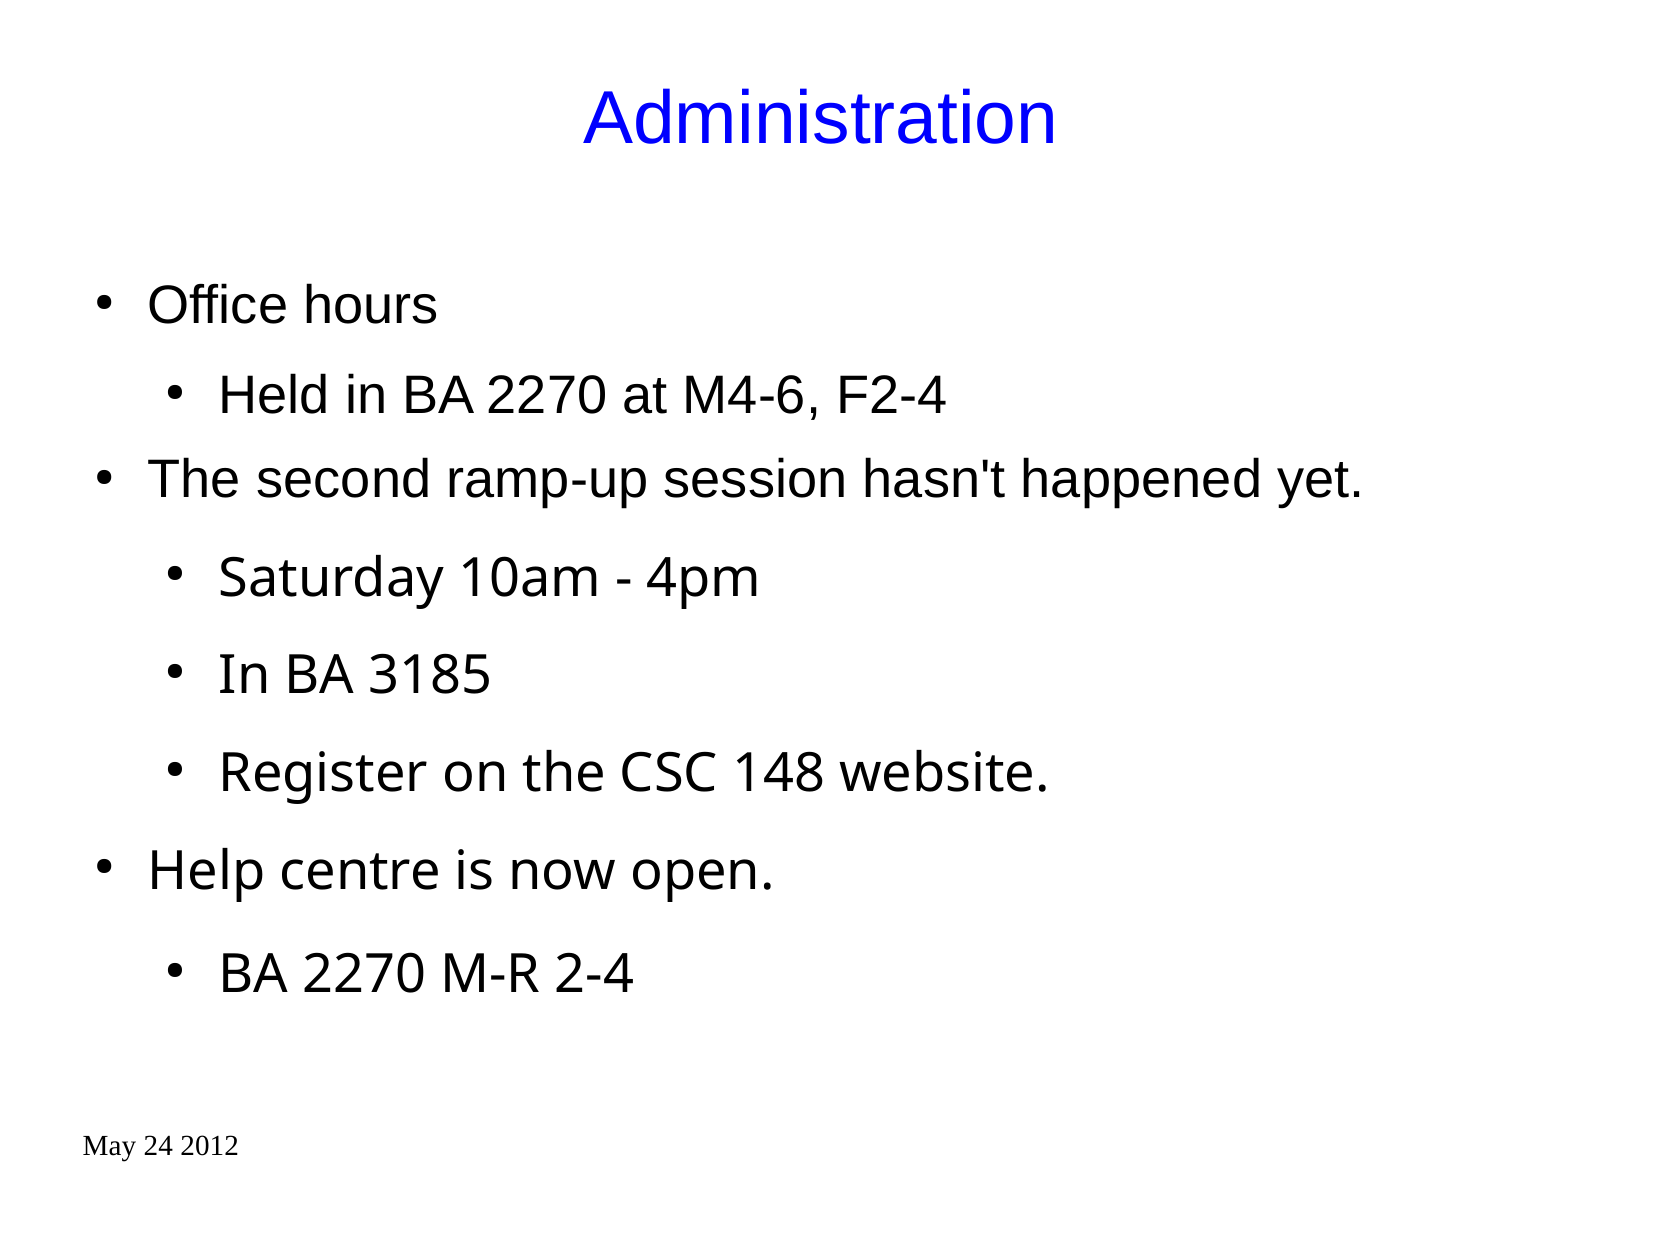

# Administration
Office hours
Held in BA 2270 at M4-6, F2-4
The second ramp-up session hasn't happened yet.
Saturday 10am - 4pm
In BA 3185
Register on the CSC 148 website.
Help centre is now open.
BA 2270 M-R 2-4
May 24 2012